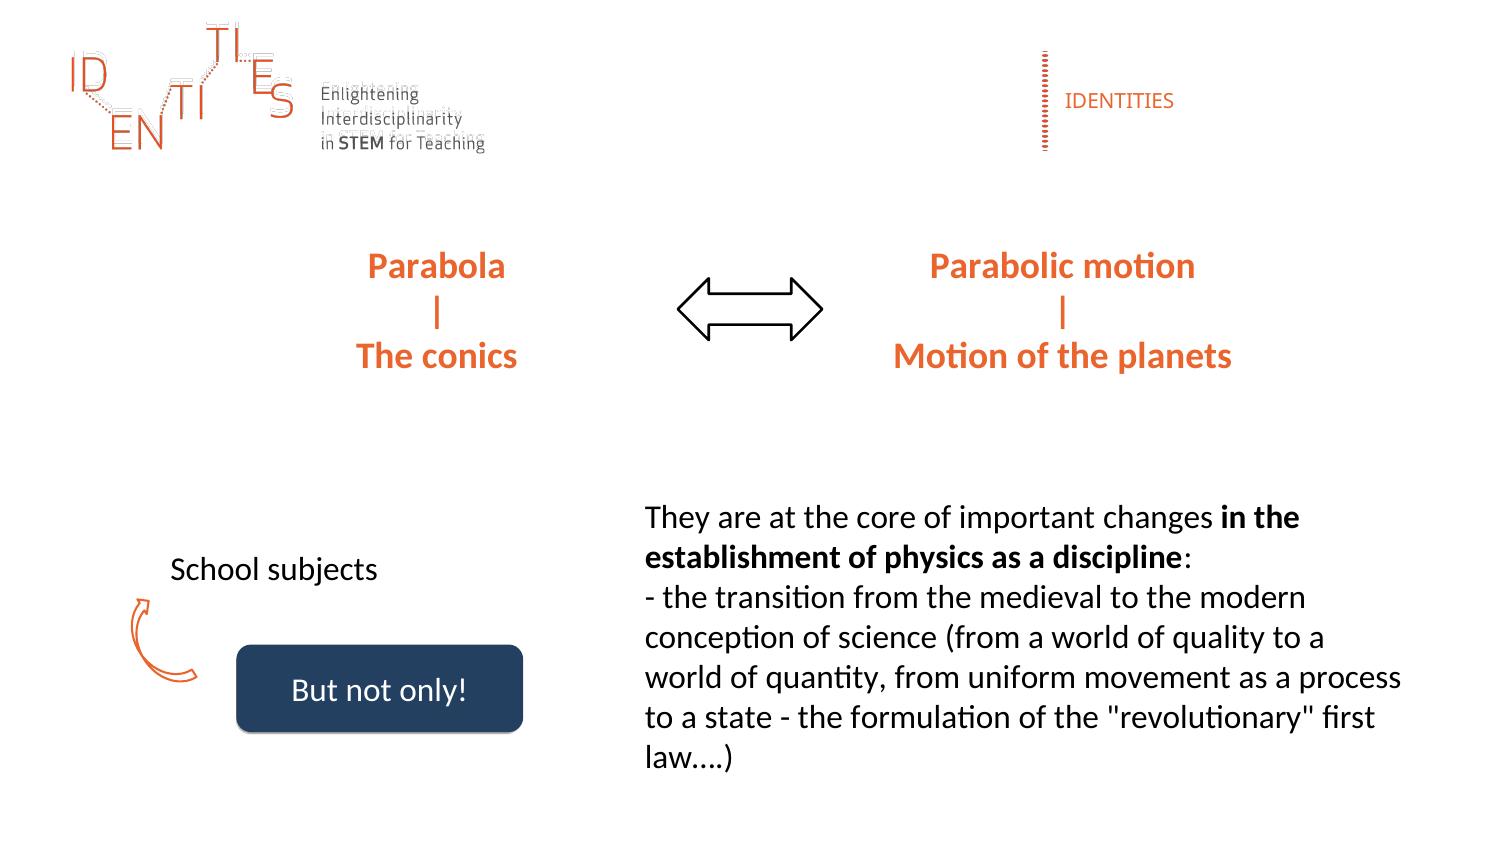

IDENTITIES
Parabola
|
The conics
Parabolic motion
|
Motion of the planets
They are at the core of important changes in the establishment of physics as a discipline:
- the transition from the medieval to the modern conception of science (from a world of quality to a world of quantity, from uniform movement as a process to a state - the formulation of the "revolutionary" first law….)
School subjects
But not only!